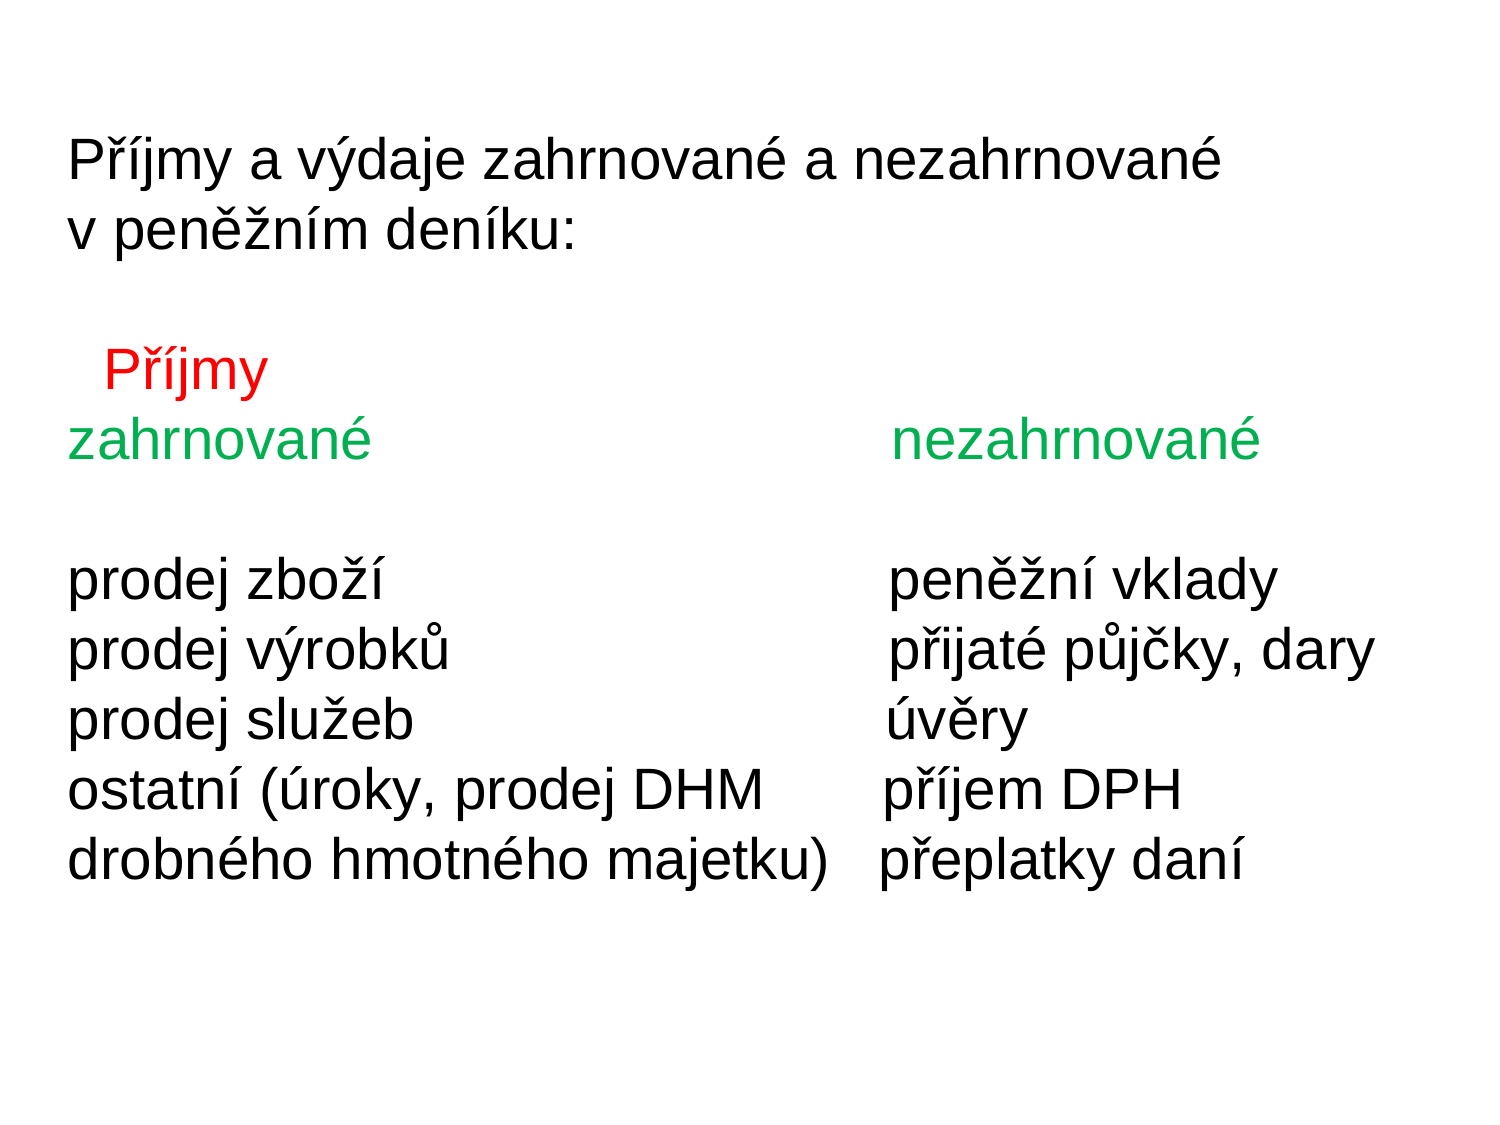

Příjmy a výdaje zahrnované a nezahrnované
v peněžním deníku:
Příjmy
zahrnované nezahrnované
prodej zboží peněžní vklady
prodej výrobků přijaté půjčky, dary
prodej služeb úvěry
ostatní (úroky, prodej DHM	 příjem DPH
drobného hmotného majetku) přeplatky daní